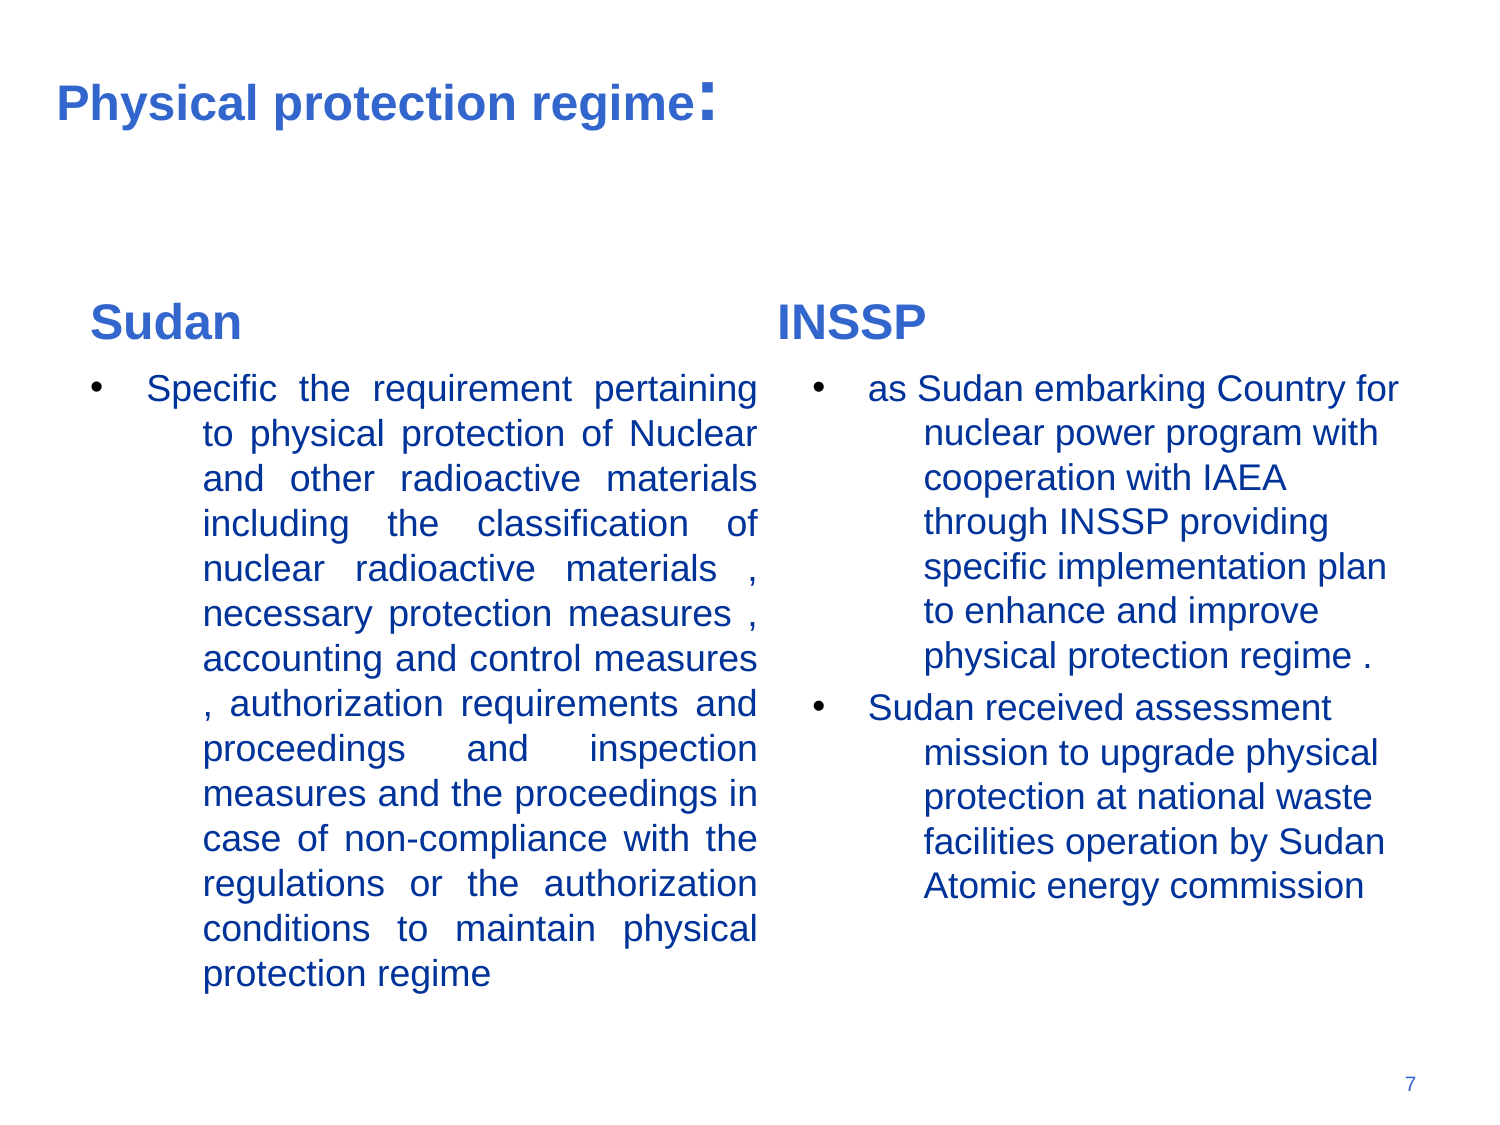

# Physical protection regime:
Sudan
INSSP
Specific the requirement pertaining to physical protection of Nuclear and other radioactive materials including the classification of nuclear radioactive materials , necessary protection measures , accounting and control measures , authorization requirements and proceedings and inspection measures and the proceedings in case of non-compliance with the regulations or the authorization conditions to maintain physical protection regime
as Sudan embarking Country for nuclear power program with cooperation with IAEA through INSSP providing specific implementation plan to enhance and improve physical protection regime .
Sudan received assessment mission to upgrade physical protection at national waste facilities operation by Sudan Atomic energy commission